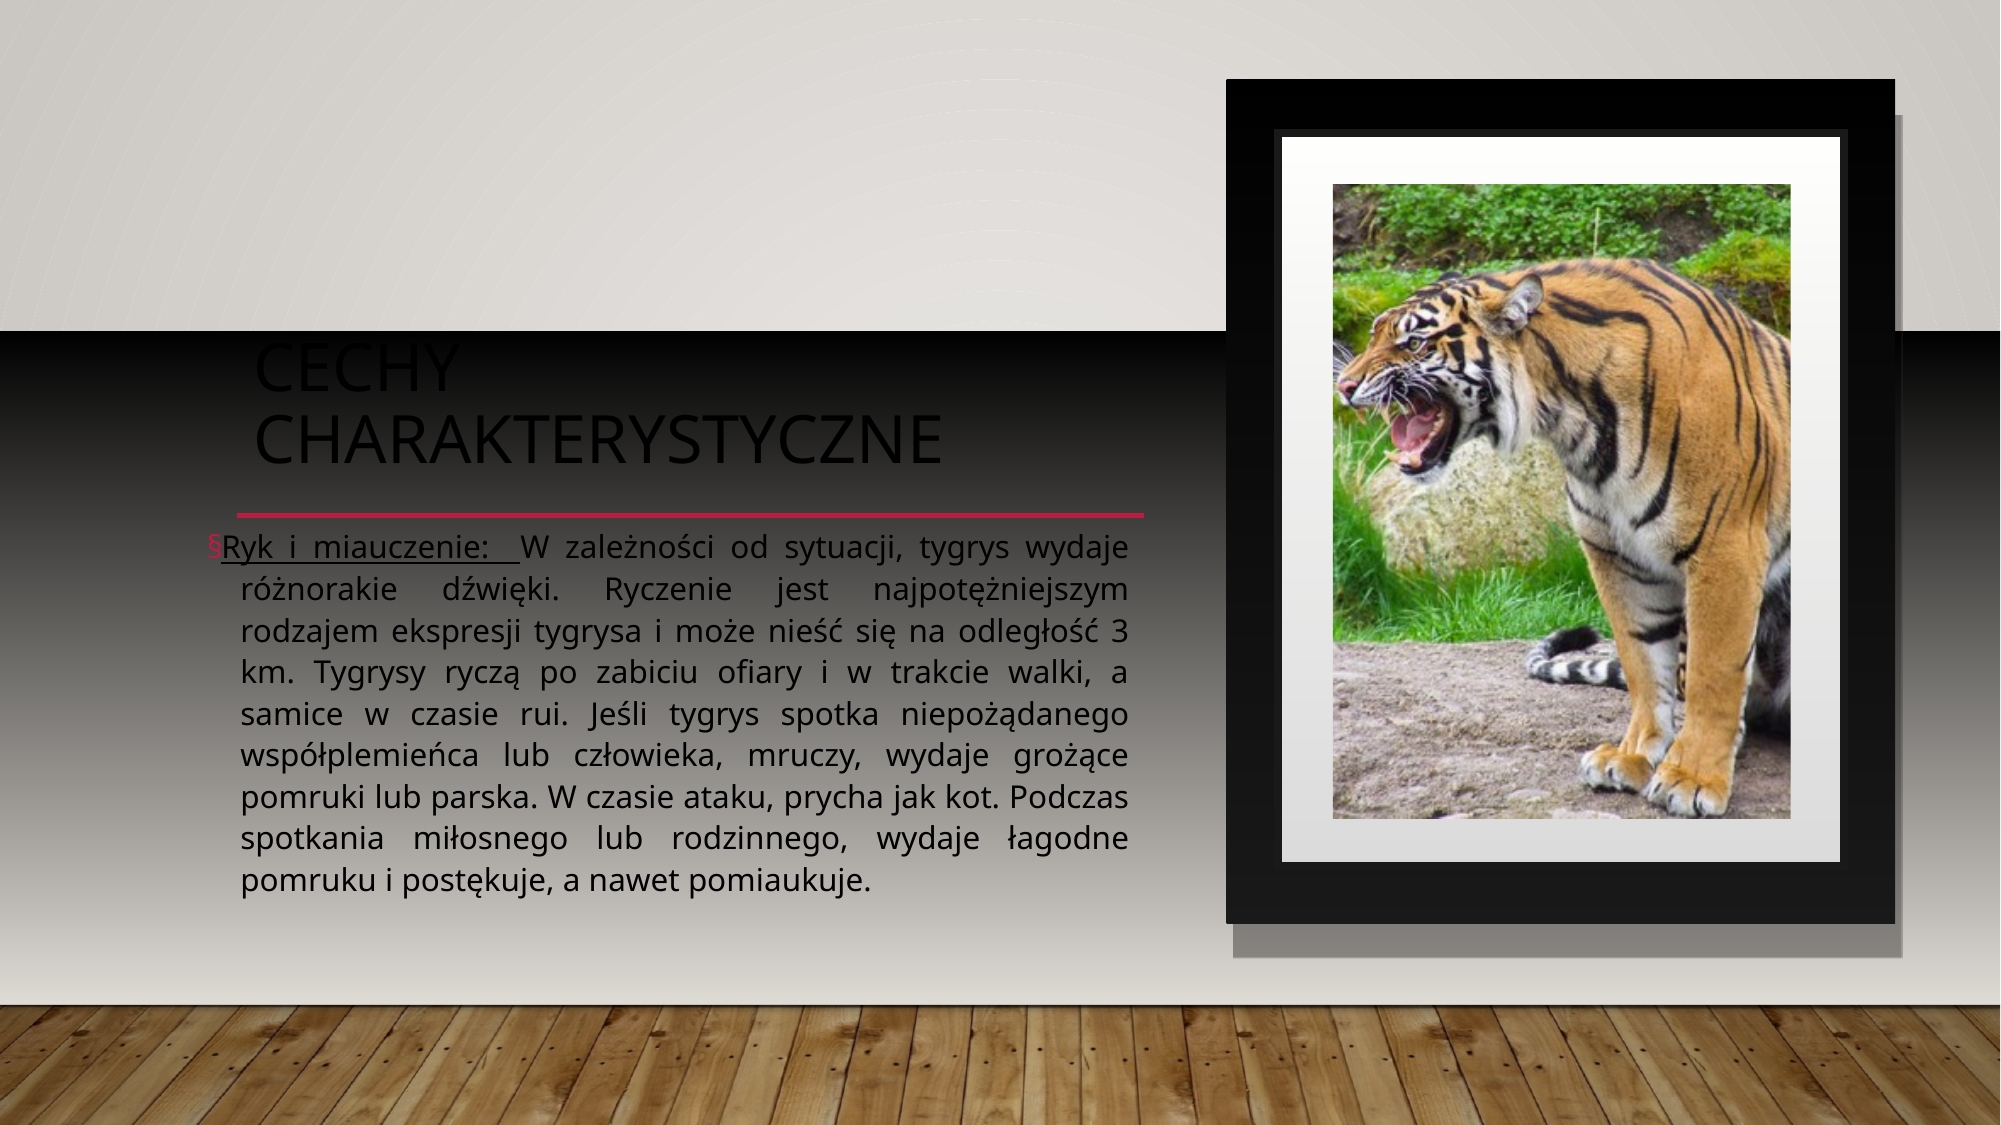

# Cechy charakterystyczne
Ryk i miauczenie: W zależności od sytuacji, tygrys wydaje różnorakie dźwięki. Ryczenie jest najpotężniejszym rodzajem ekspresji tygrysa i może nieść się na odległość 3 km. Tygrysy ryczą po zabiciu ofiary i w trakcie walki, a samice w czasie rui. Jeśli tygrys spotka niepożądanego współplemieńca lub człowieka, mruczy, wydaje grożące pomruki lub parska. W czasie ataku, prycha jak kot. Podczas spotkania miłosnego lub rodzinnego, wydaje łagodne pomruku i postękuje, a nawet pomiaukuje.